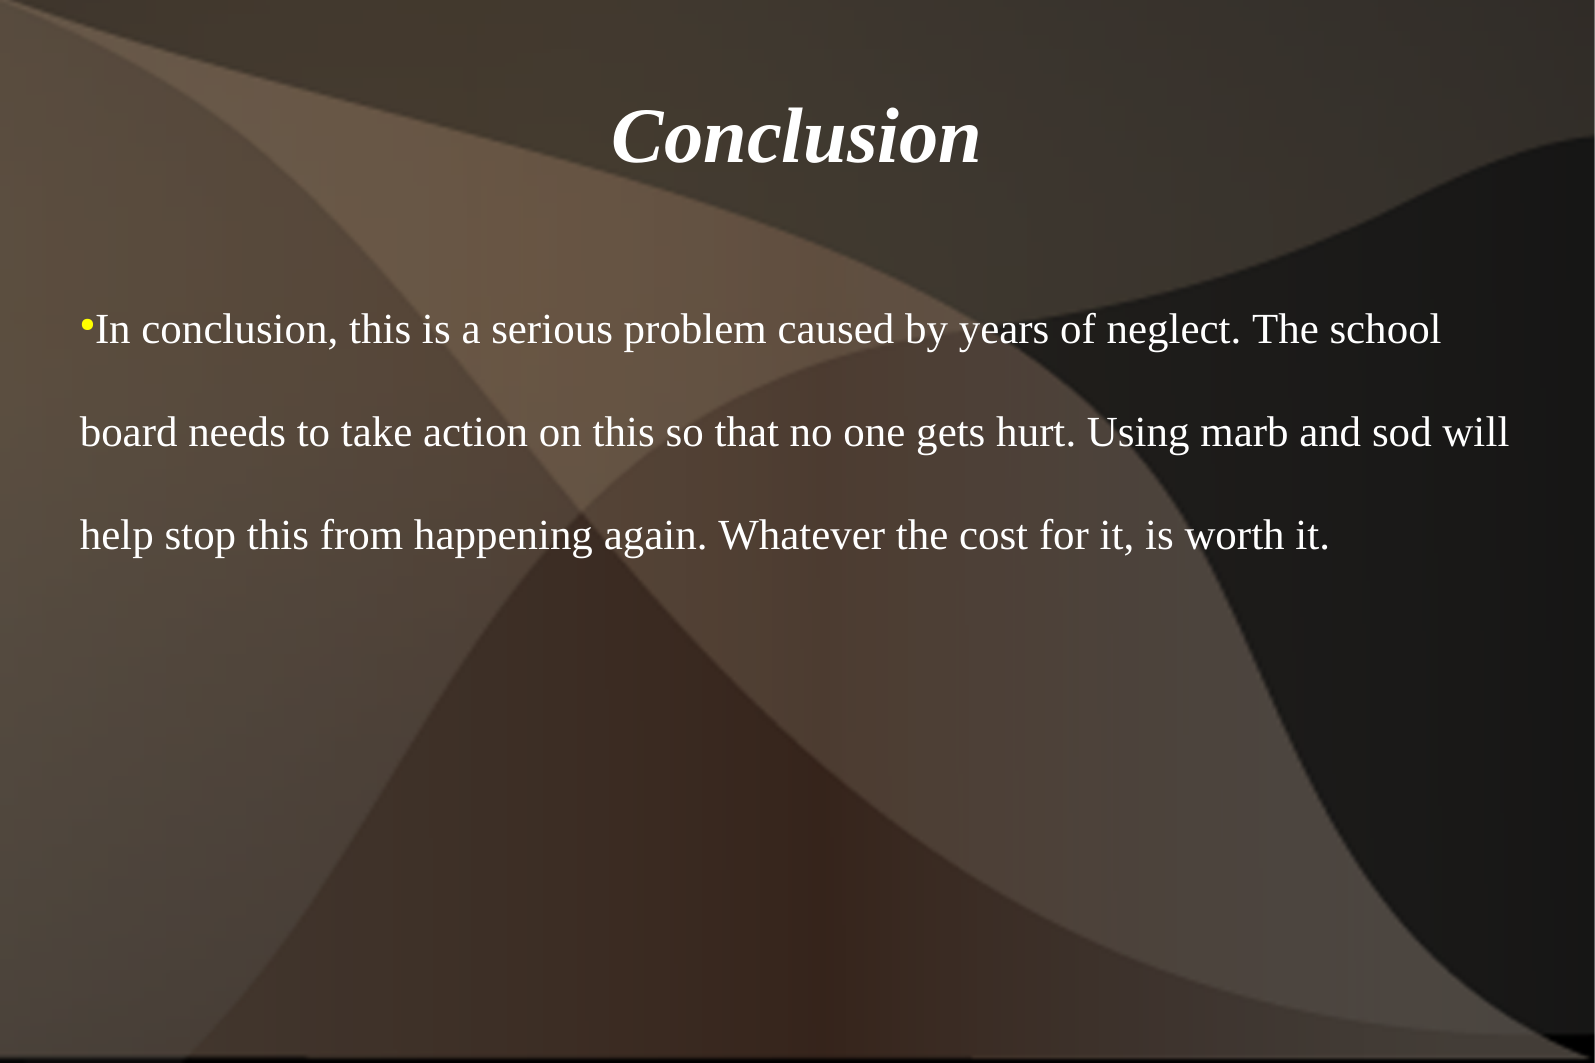

# Conclusion
In conclusion, this is a serious problem caused by years of neglect. The school board needs to take action on this so that no one gets hurt. Using marb and sod will help stop this from happening again. Whatever the cost for it, is worth it.